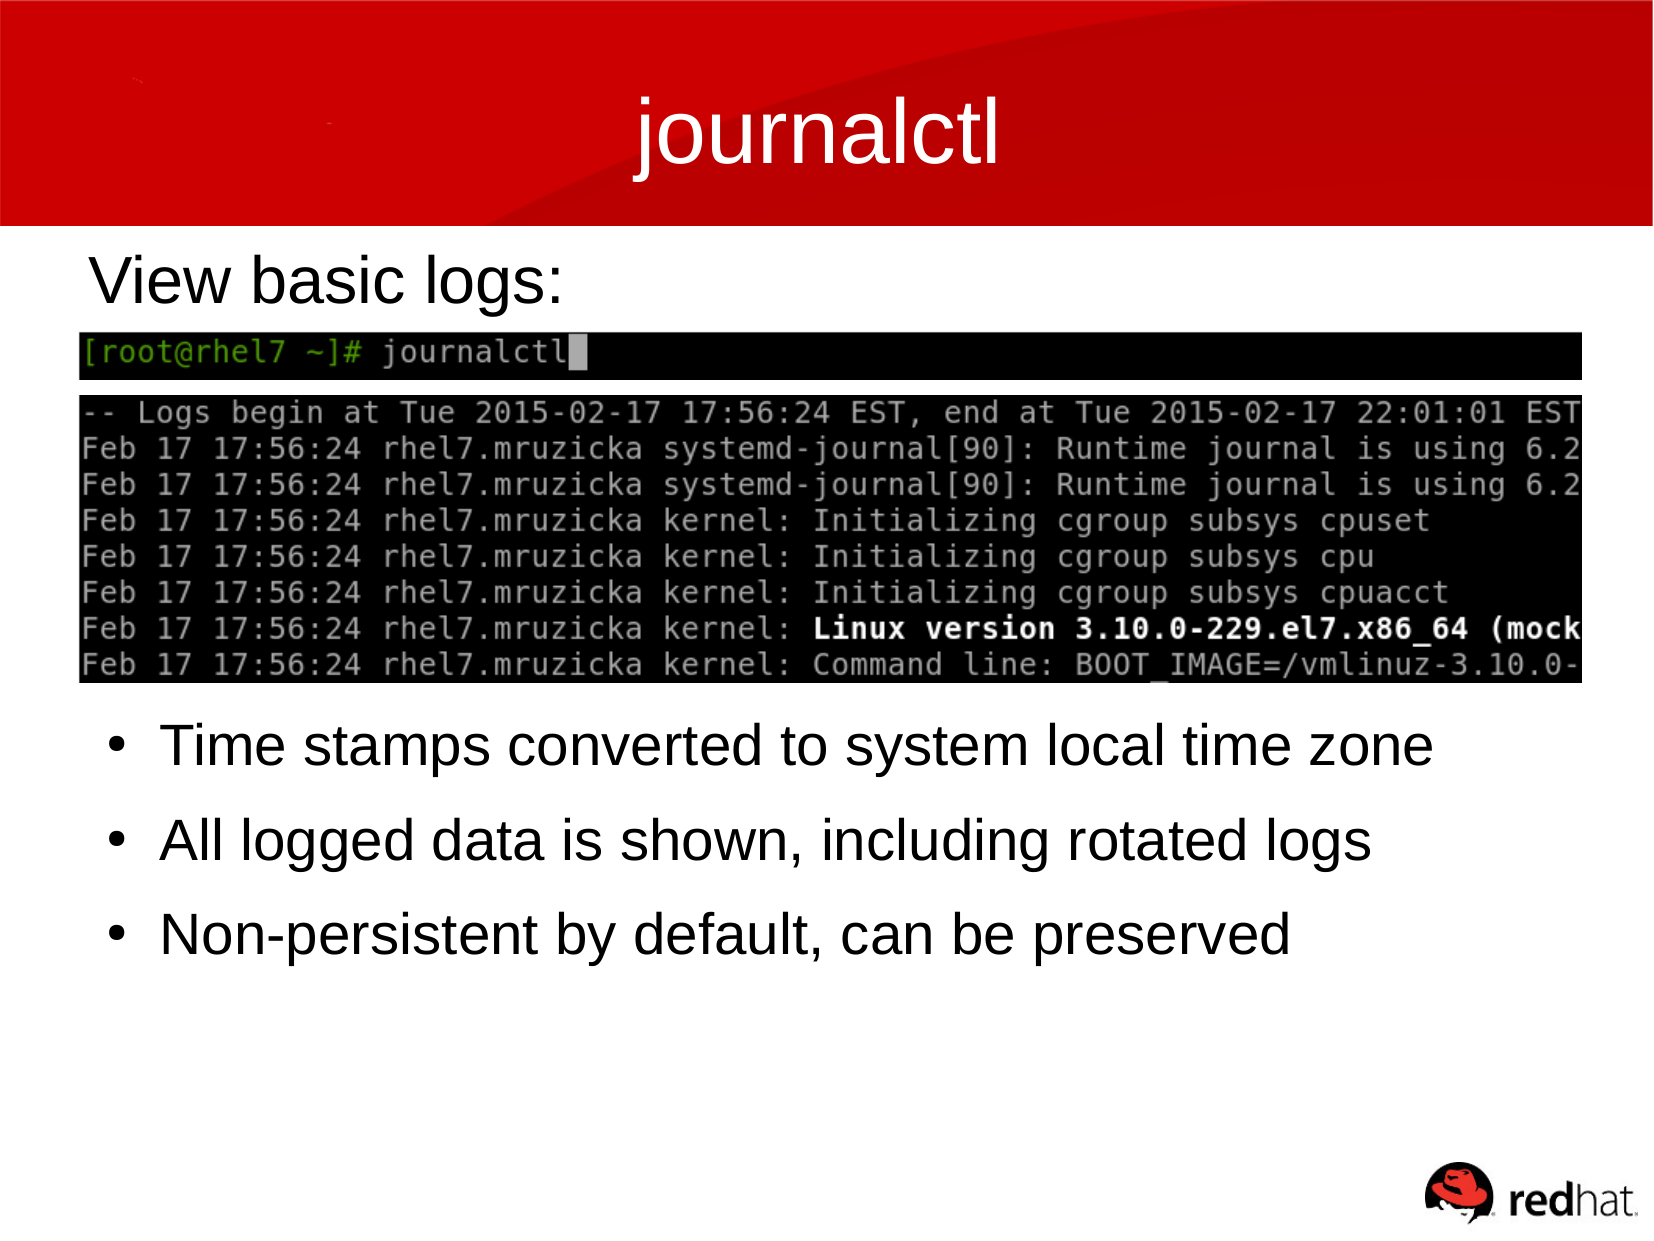

# journalctl
View basic logs:
Time stamps converted to system local time zone
All logged data is shown, including rotated logs
Non-persistent by default, can be preserved